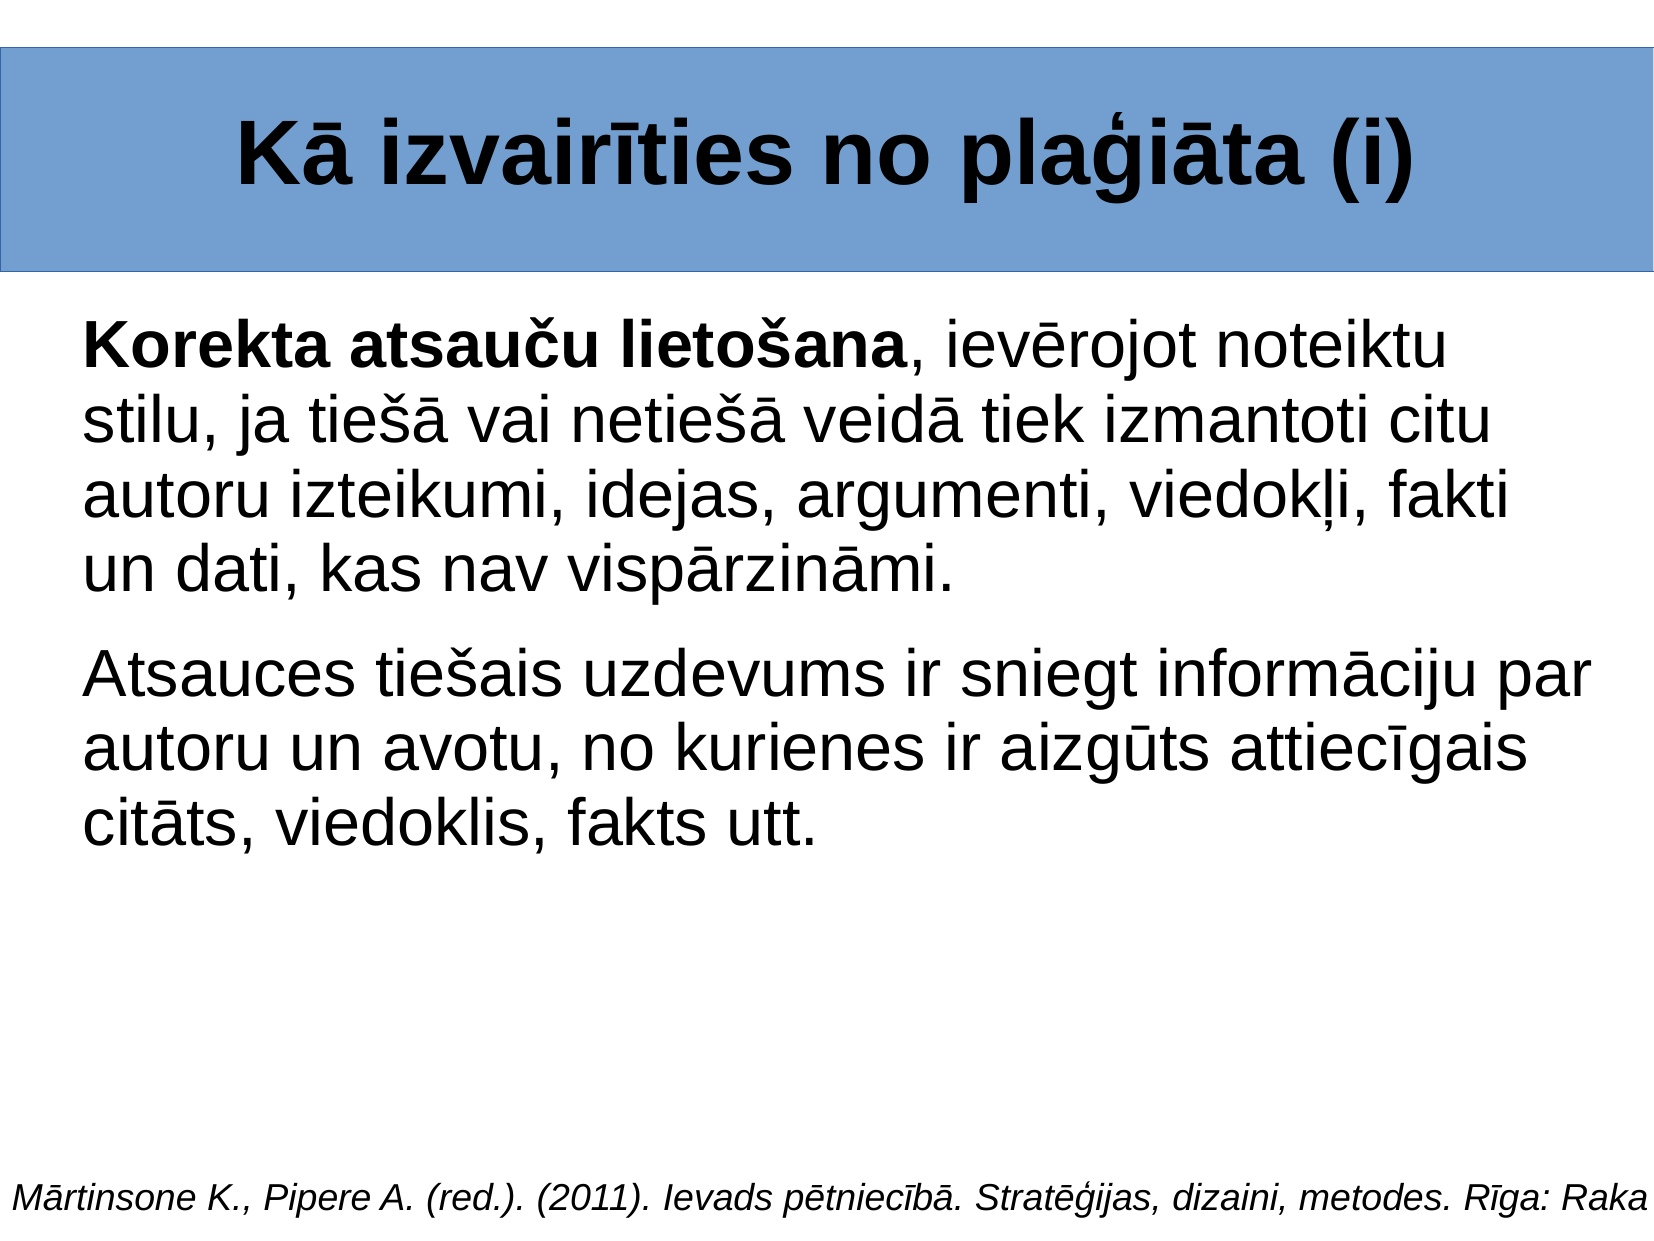

# Kā izvairīties no plaģiāta (i)
Korekta atsauču lietošana, ievērojot noteiktu stilu, ja tiešā vai netiešā veidā tiek izmantoti citu autoru izteikumi, idejas, argumenti, viedokļi, fakti un dati, kas nav vispārzināmi.
Atsauces tiešais uzdevums ir sniegt informāciju par autoru un avotu, no kurienes ir aizgūts attiecīgais citāts, viedoklis, fakts utt.
Mārtinsone K., Pipere A. (red.). (2011). Ievads pētniecībā. Stratēģijas, dizaini, metodes. Rīga: Raka